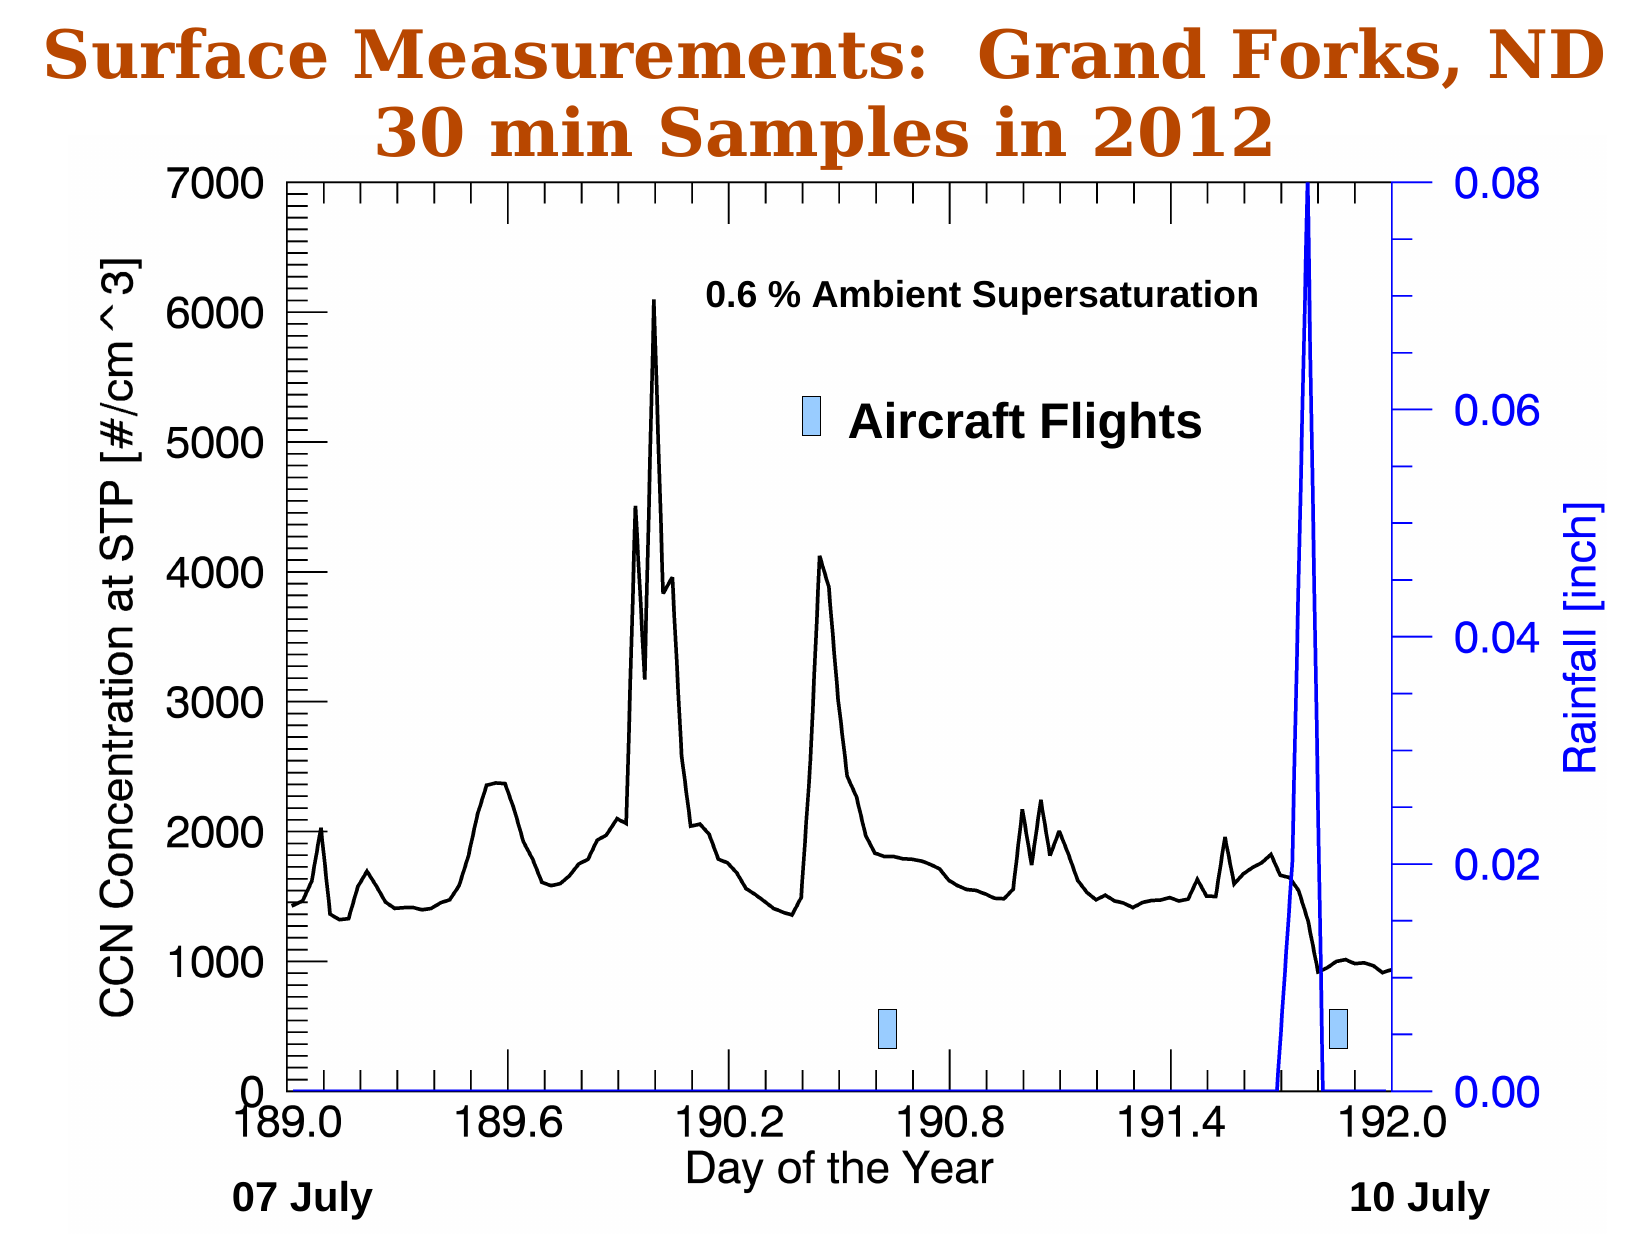

# Surface Measurements: Grand Forks, ND 30 min Samples in 2012
0.6 % Ambient Supersaturation
Aircraft Flights
07 July
10 July